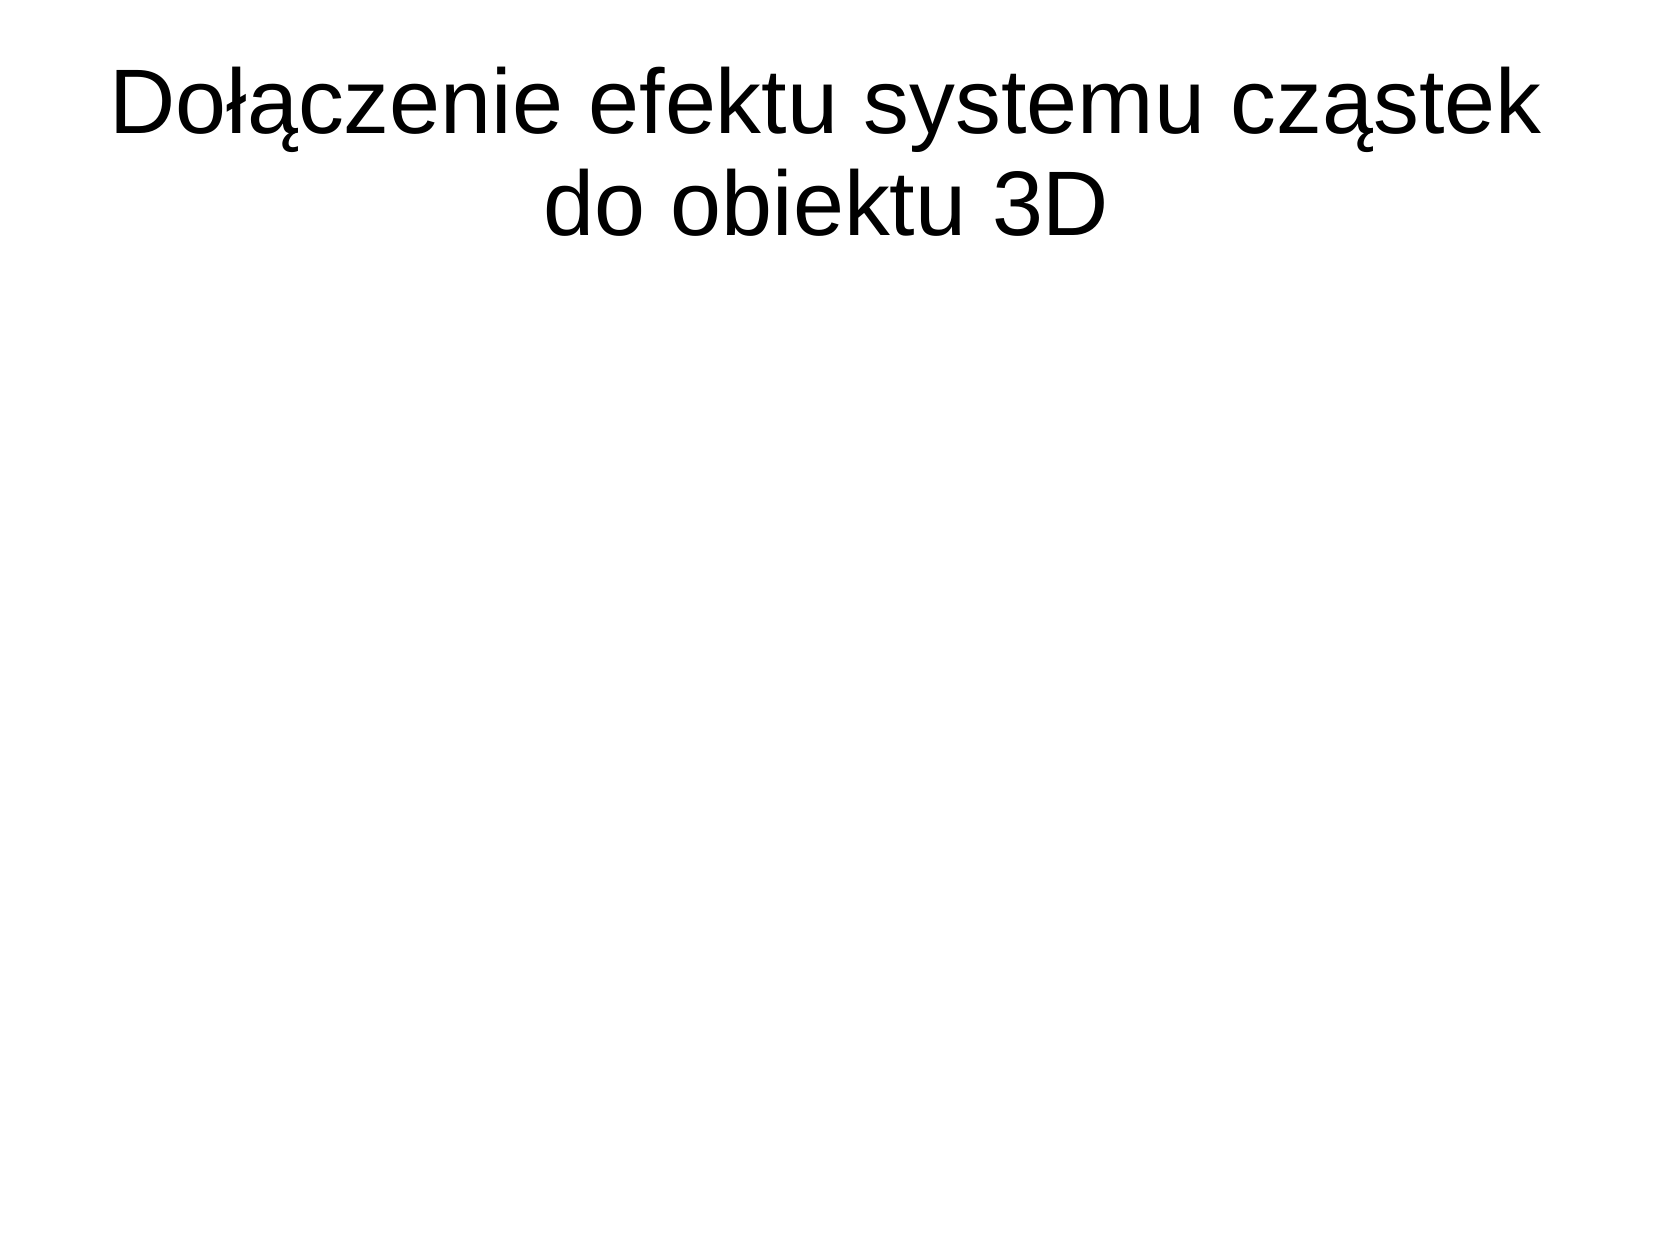

# Dołączenie efektu systemu cząstek do obiektu 3D